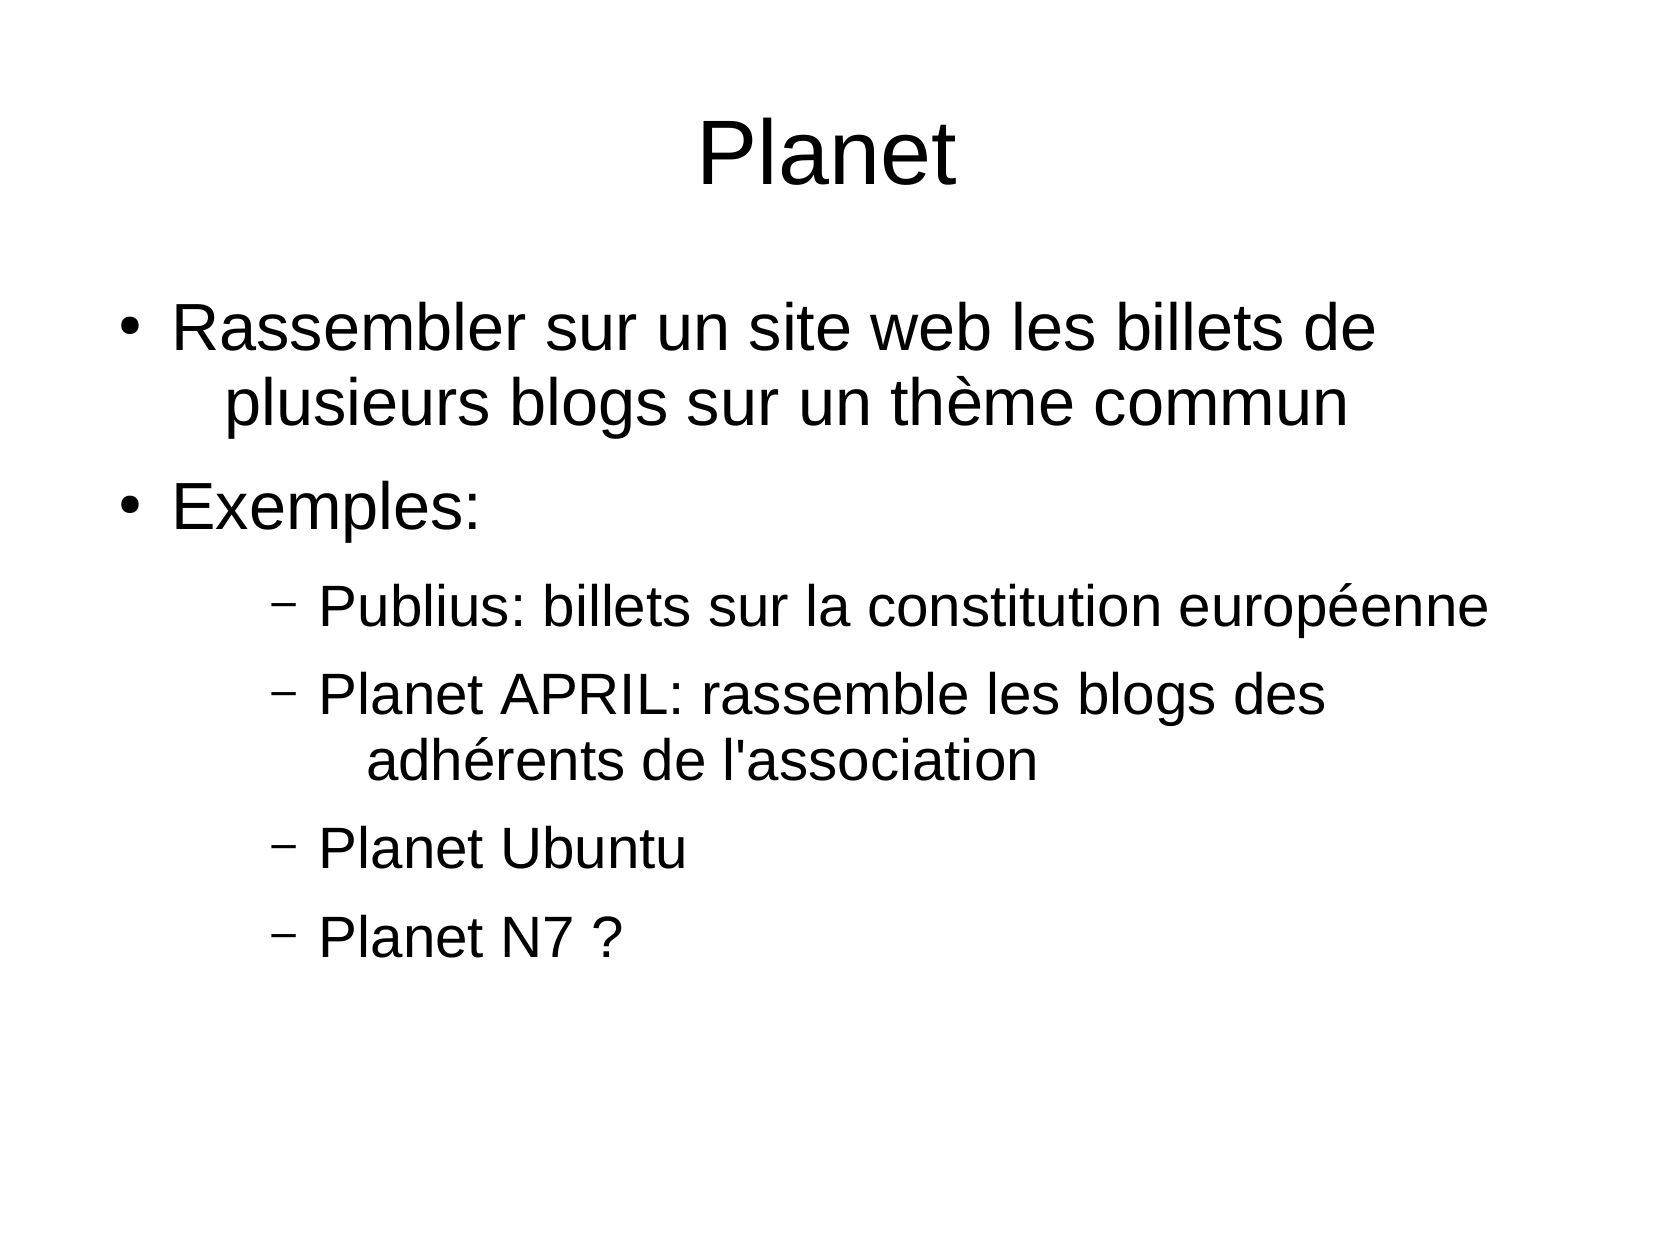

# Planet
Rassembler sur un site web les billets de plusieurs blogs sur un thème commun
Exemples:
Publius: billets sur la constitution européenne
Planet APRIL: rassemble les blogs des adhérents de l'association
Planet Ubuntu
Planet N7 ?